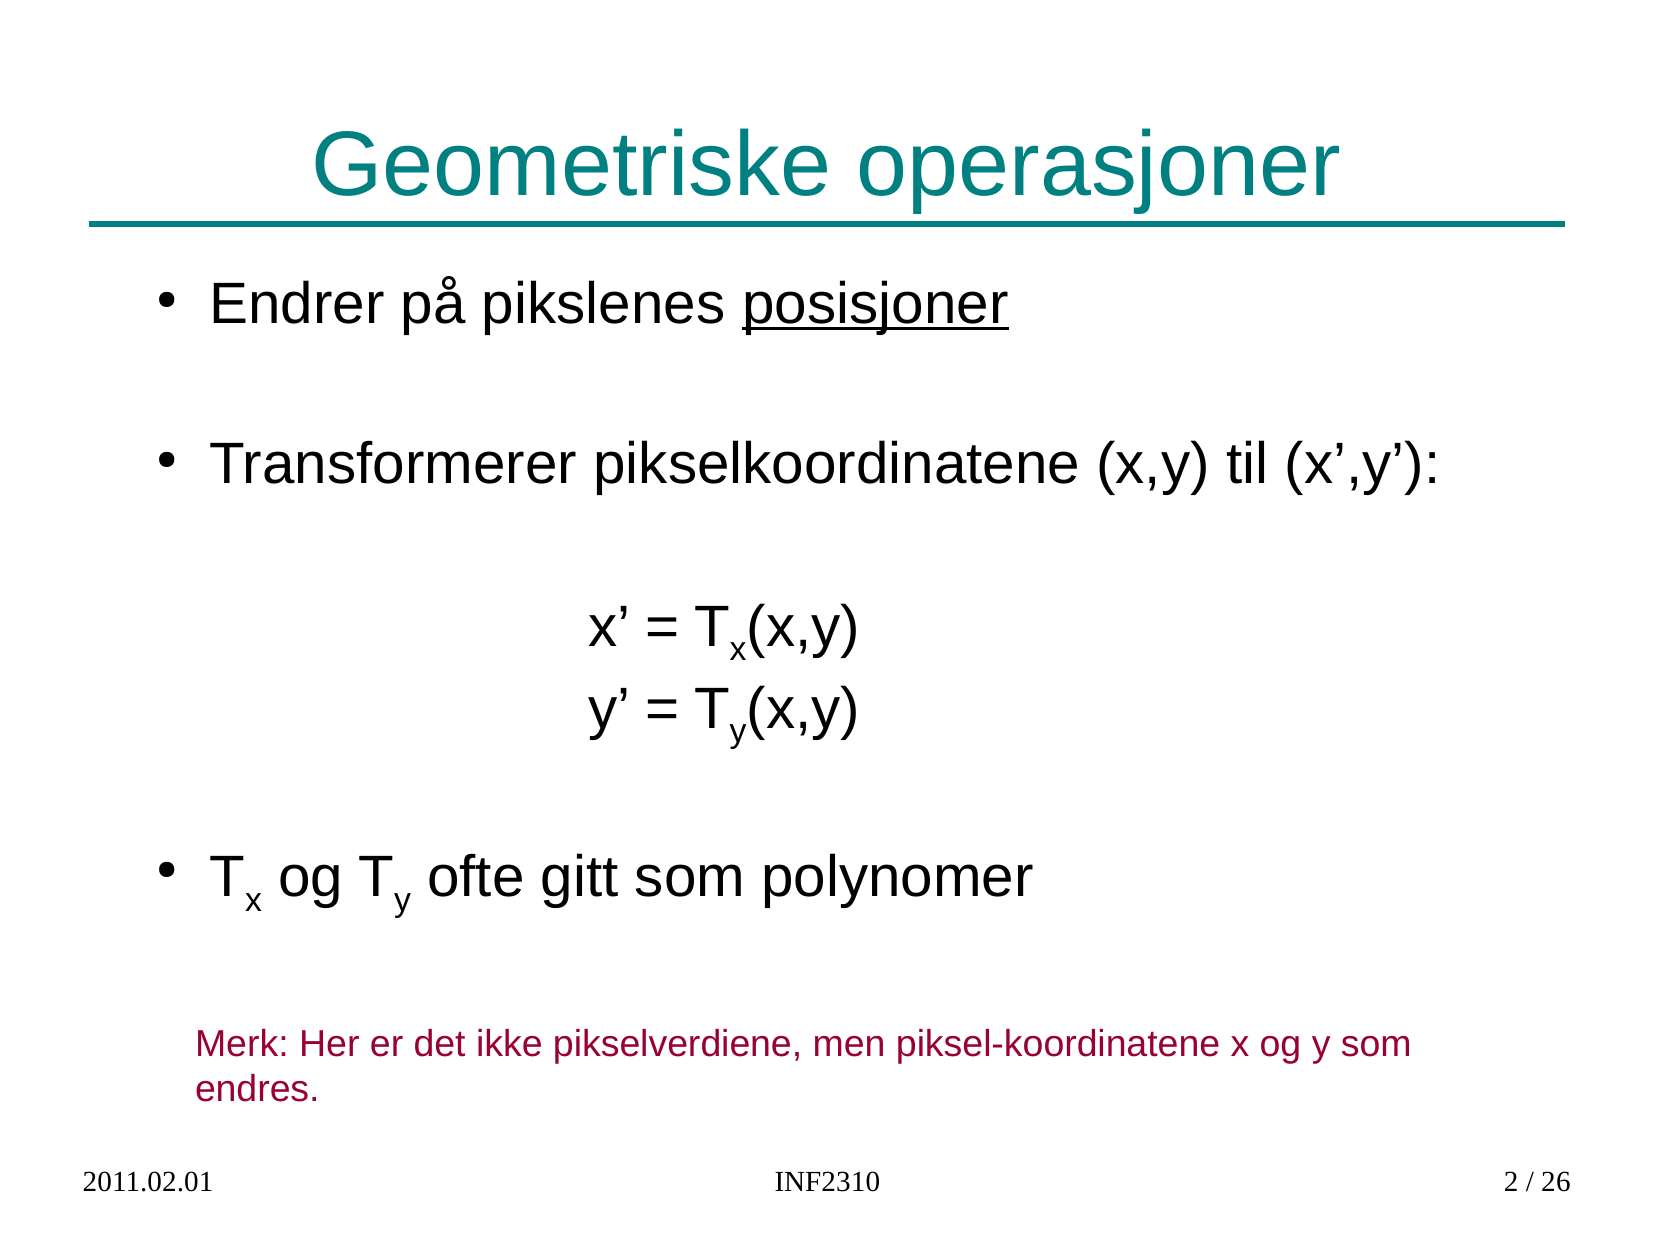

# Geometriske operasjoner
Endrer på pikslenes posisjoner
Transformerer pikselkoordinatene (x,y) til (x’,y’):
				x’ = Tx(x,y)
				y’ = Ty(x,y)
Tx og Ty ofte gitt som polynomer
	Merk: Her er det ikke pikselverdiene, men piksel-koordinatene x og y som endres.
2011.02.01
INF2310
2